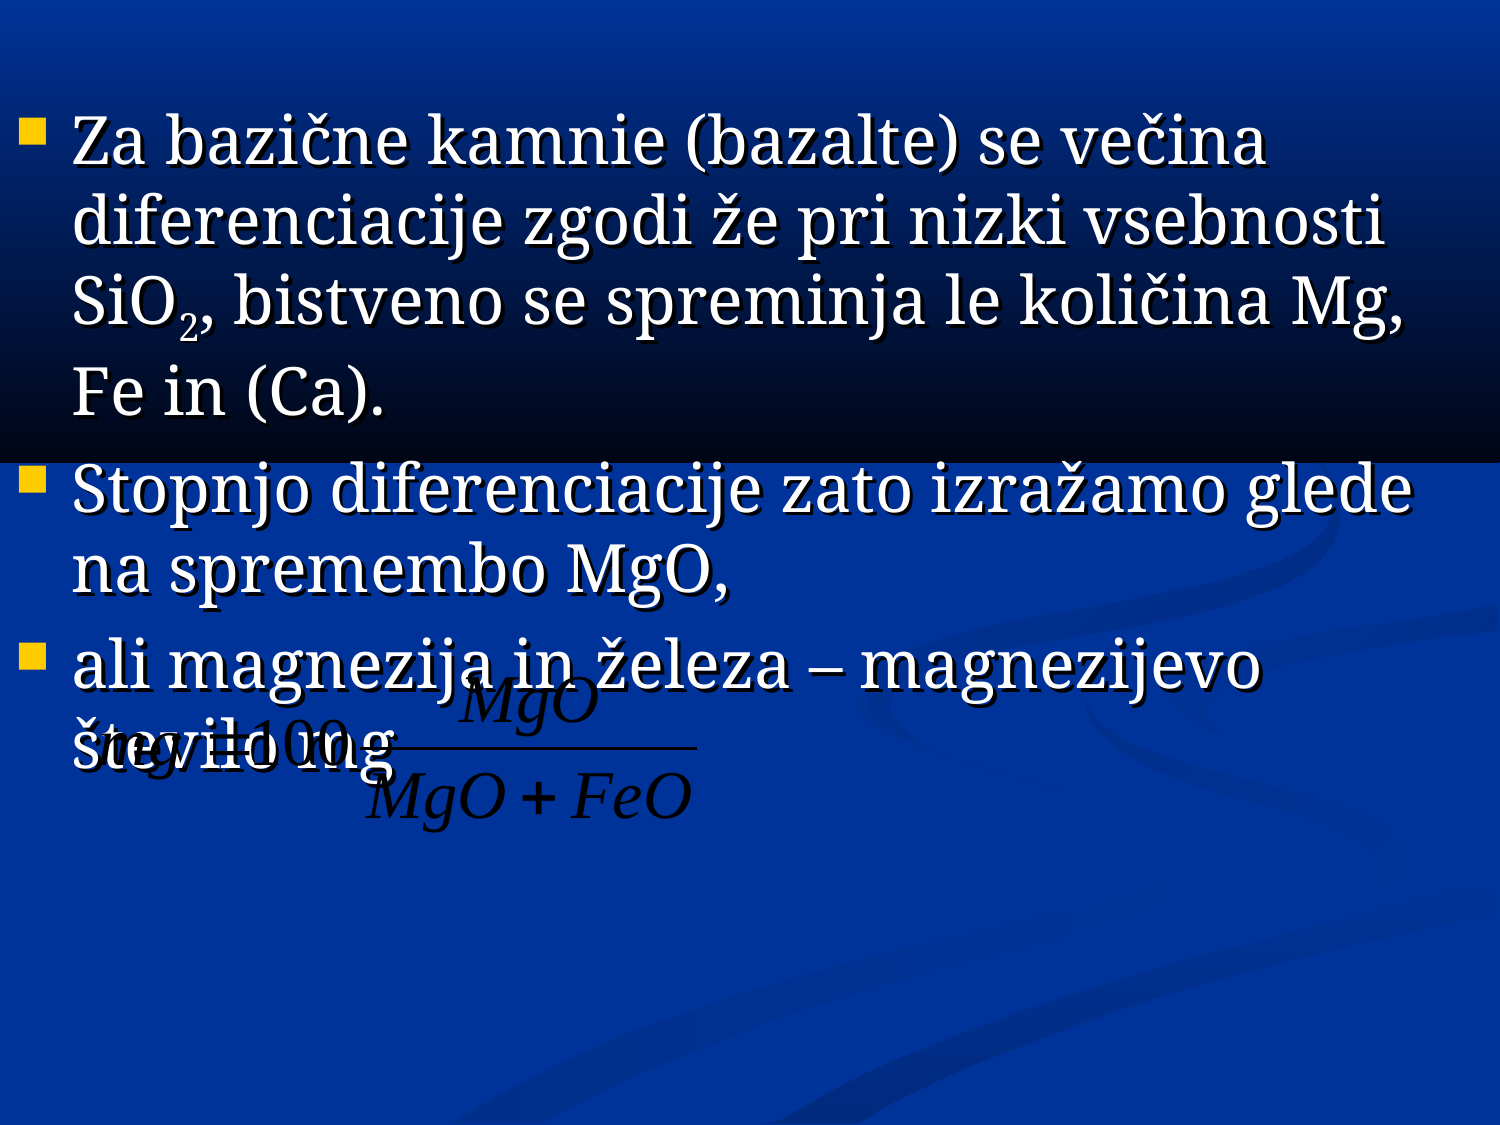

# Za bazične kamnie (bazalte) se večina diferenciacije zgodi že pri nizki vsebnosti SiO2, bistveno se spreminja le količina Mg, Fe in (Ca).
Stopnjo diferenciacije zato izražamo glede na spremembo MgO,
ali magnezija in železa – magnezijevo število mg